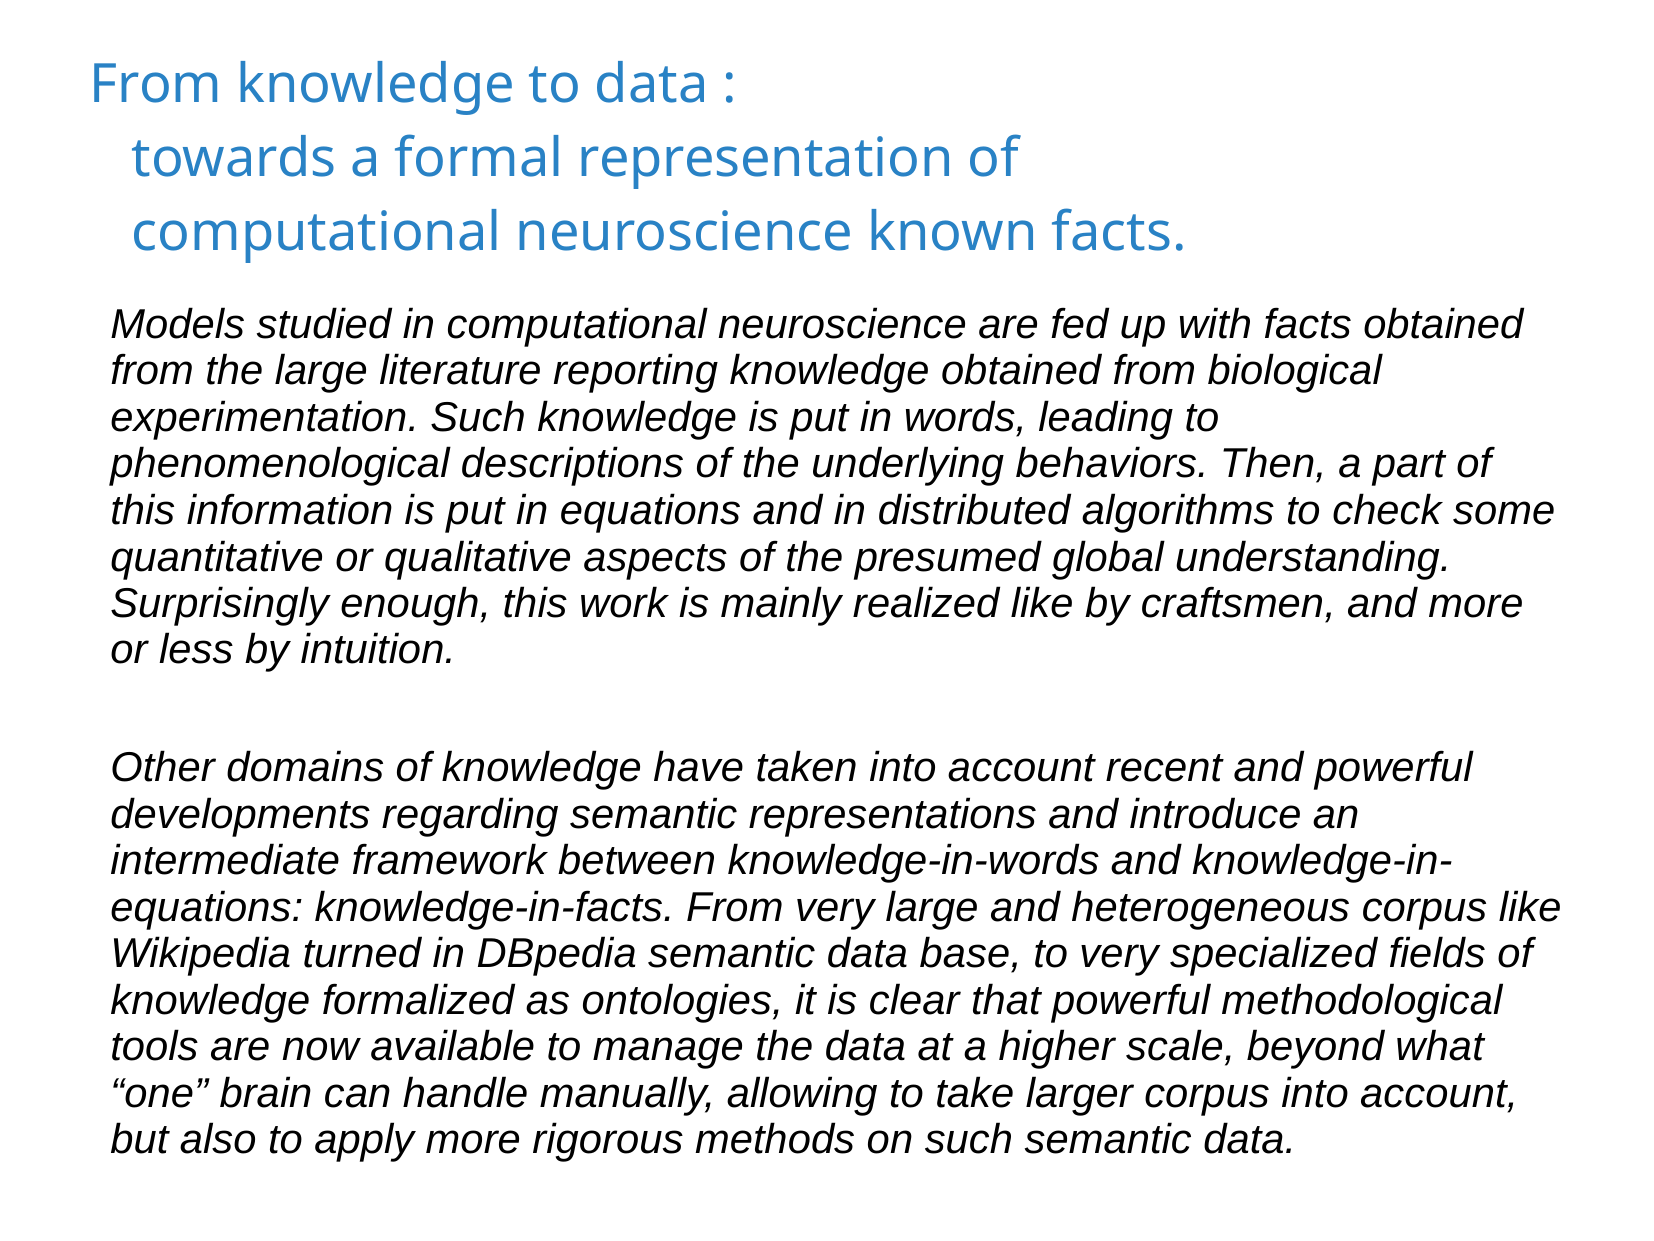

From knowledge to data :
 towards a formal representation of
 computational neuroscience known facts.
Models studied in computational neuroscience are fed up with facts obtained from the large literature reporting knowledge obtained from biological experimentation. Such knowledge is put in words, leading to phenomenological descriptions of the underlying behaviors. Then, a part of this information is put in equations and in distributed algorithms to check some quantitative or qualitative aspects of the presumed global understanding. Surprisingly enough, this work is mainly realized like by craftsmen, and more or less by intuition.
Other domains of knowledge have taken into account recent and powerful developments regarding semantic representations and introduce an intermediate framework between knowledge-in-words and knowledge-in-equations: knowledge-in-facts. From very large and heterogeneous corpus like Wikipedia turned in DBpedia semantic data base, to very specialized fields of knowledge formalized as ontologies, it is clear that powerful methodological tools are now available to manage the data at a higher scale, beyond what “one” brain can handle manually, allowing to take larger corpus into account, but also to apply more rigorous methods on such semantic data.